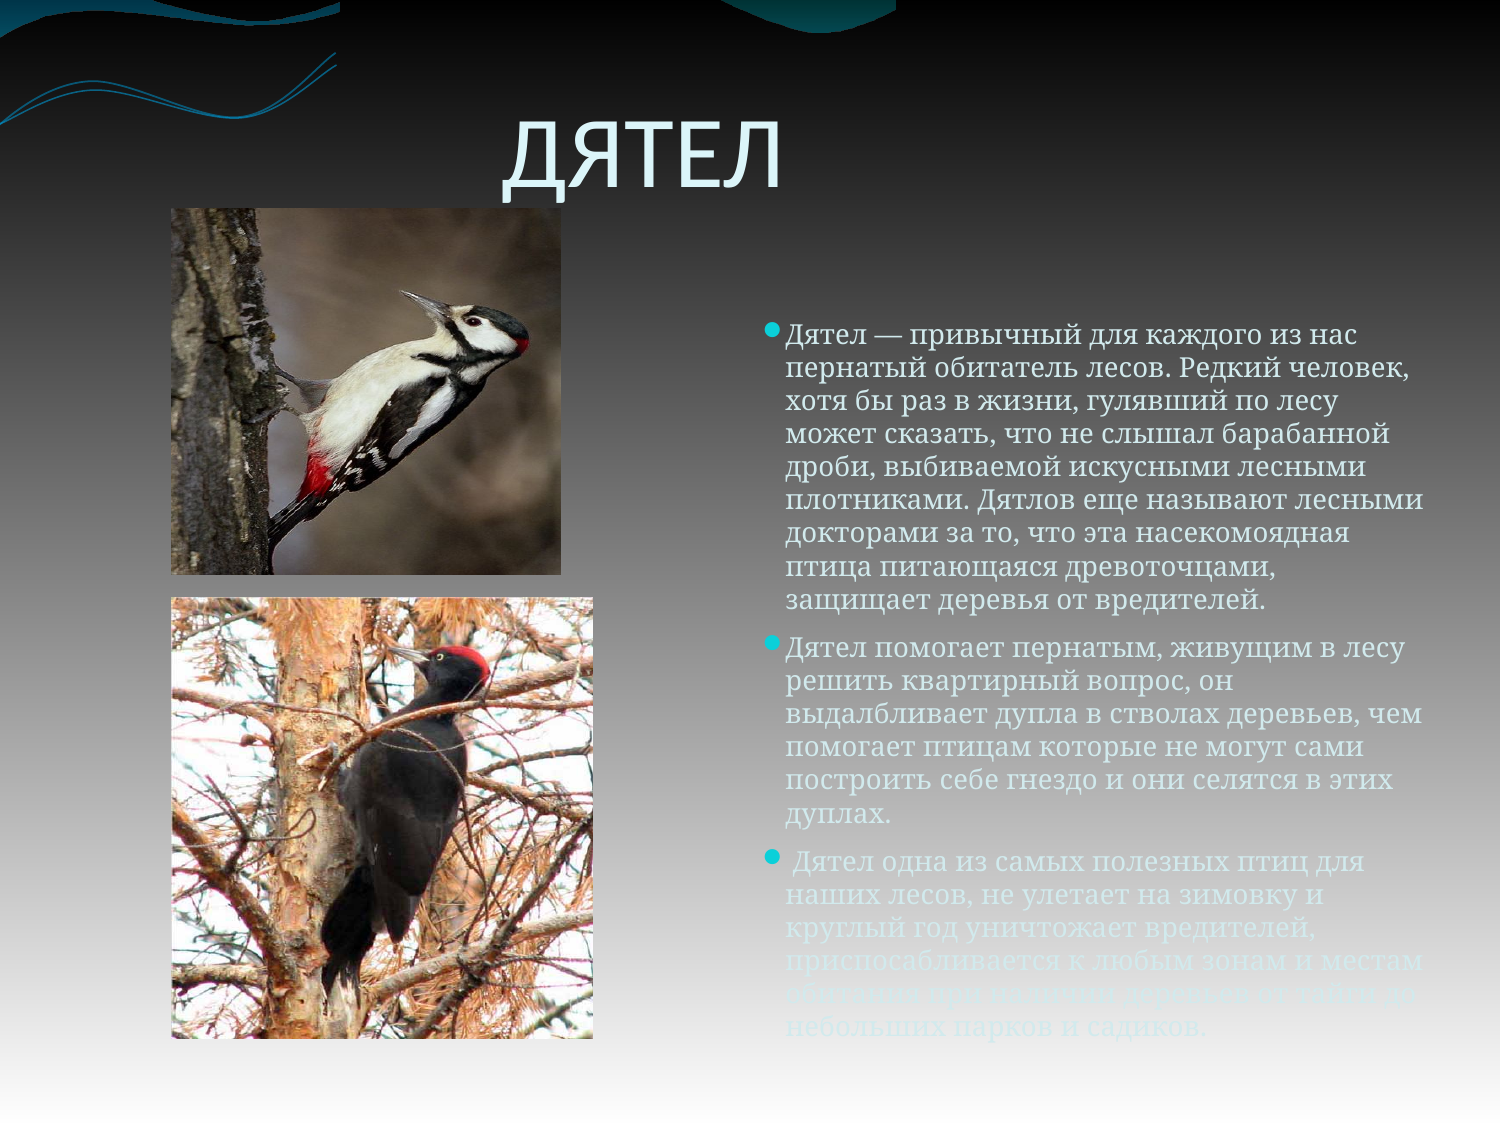

# ДЯТЕЛ
Дятел — привычный для каждого из нас пернатый обитатель лесов. Редкий человек, хотя бы раз в жизни, гулявший по лесу может сказать, что не слышал барабанной дроби, выбиваемой искусными лесными плотниками. Дятлов еще называют лесными докторами за то, что эта насекомоядная птица питающаяся древоточцами, защищает деревья от вредителей.
Дятел помогает пернатым, живущим в лесу решить квартирный вопрос, он выдалбливает дупла в стволах деревьев, чем помогает птицам которые не могут сами построить себе гнездо и они селятся в этих дуплах.
 Дятел одна из самых полезных птиц для наших лесов, не улетает на зимовку и круглый год уничтожает вредителей, приспосабливается к любым зонам и местам обитания при наличии деревьев от тайги до небольших парков и садиков.